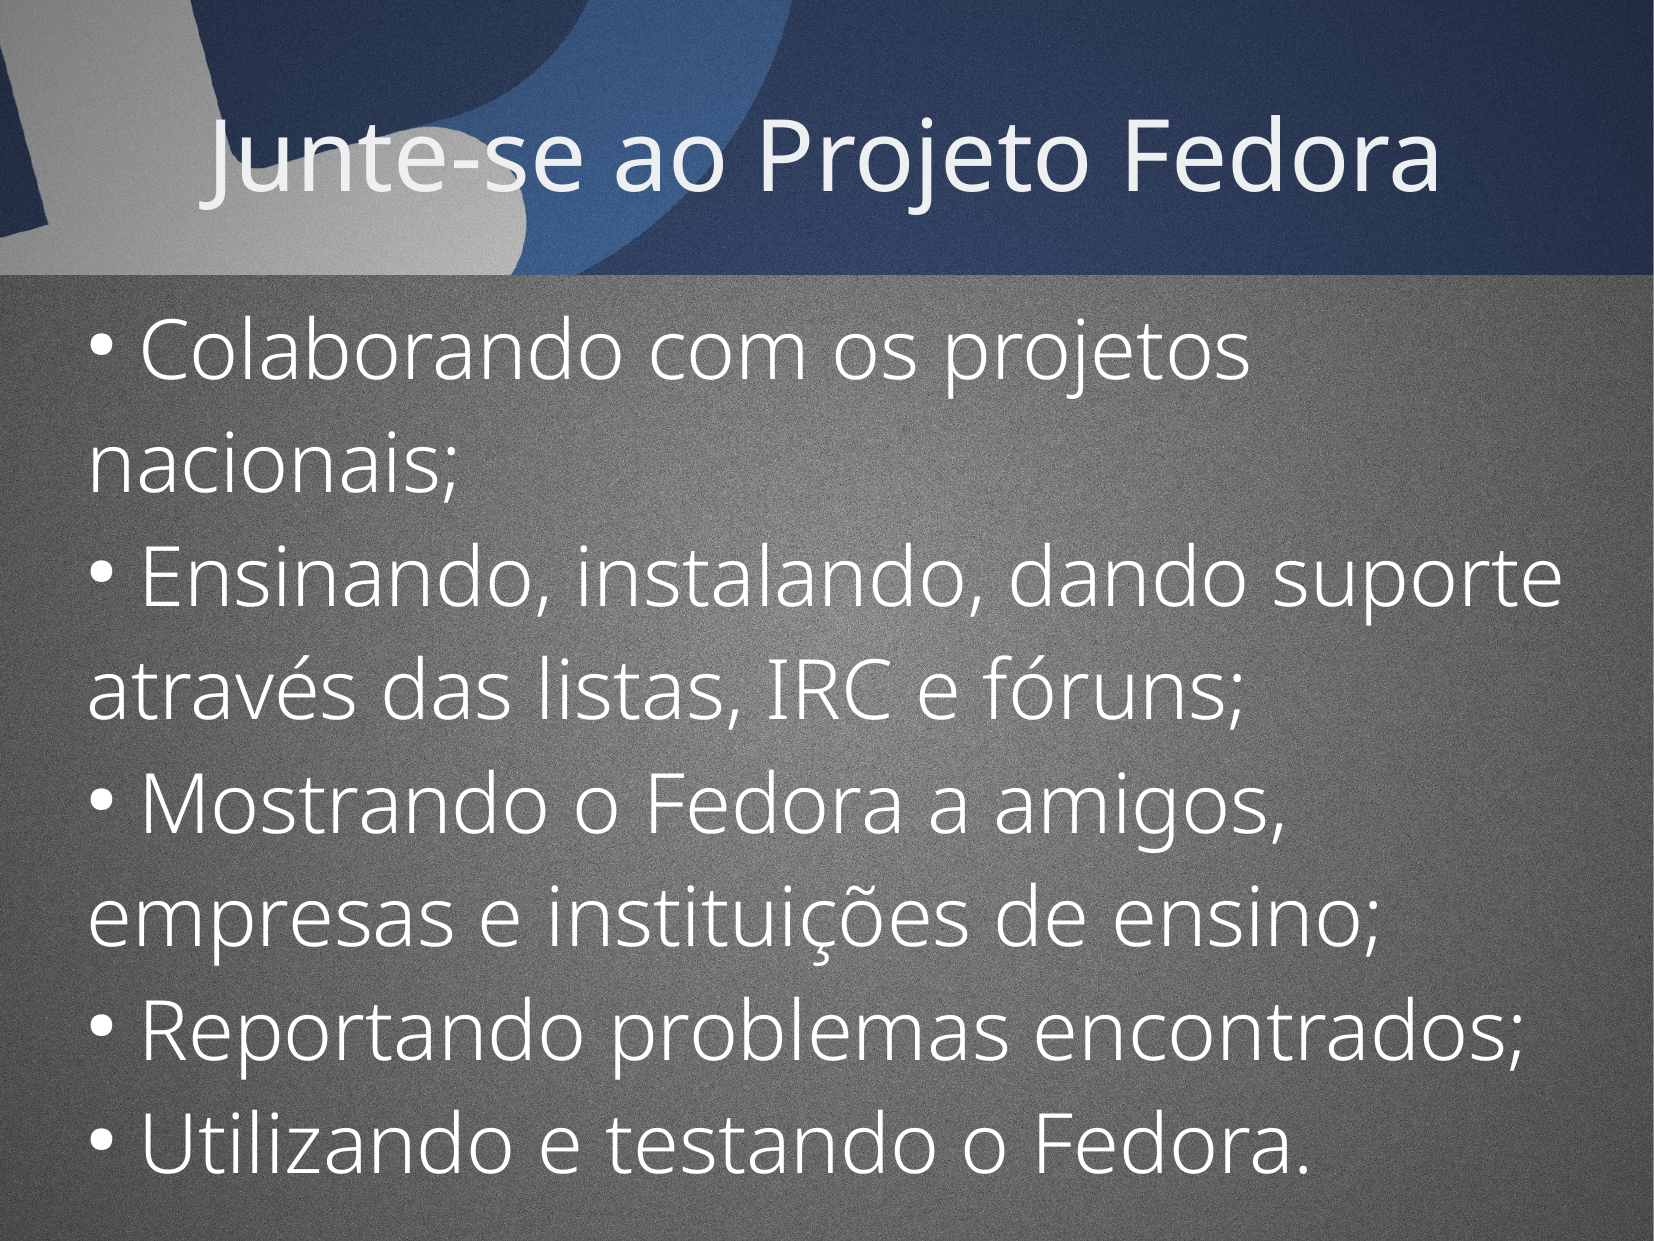

# Junte-se ao Projeto Fedora
 Colaborando com os projetos nacionais;
 Ensinando, instalando, dando suporte através das listas, IRC e fóruns;
 Mostrando o Fedora a amigos, empresas e instituições de ensino;
 Reportando problemas encontrados;
 Utilizando e testando o Fedora.